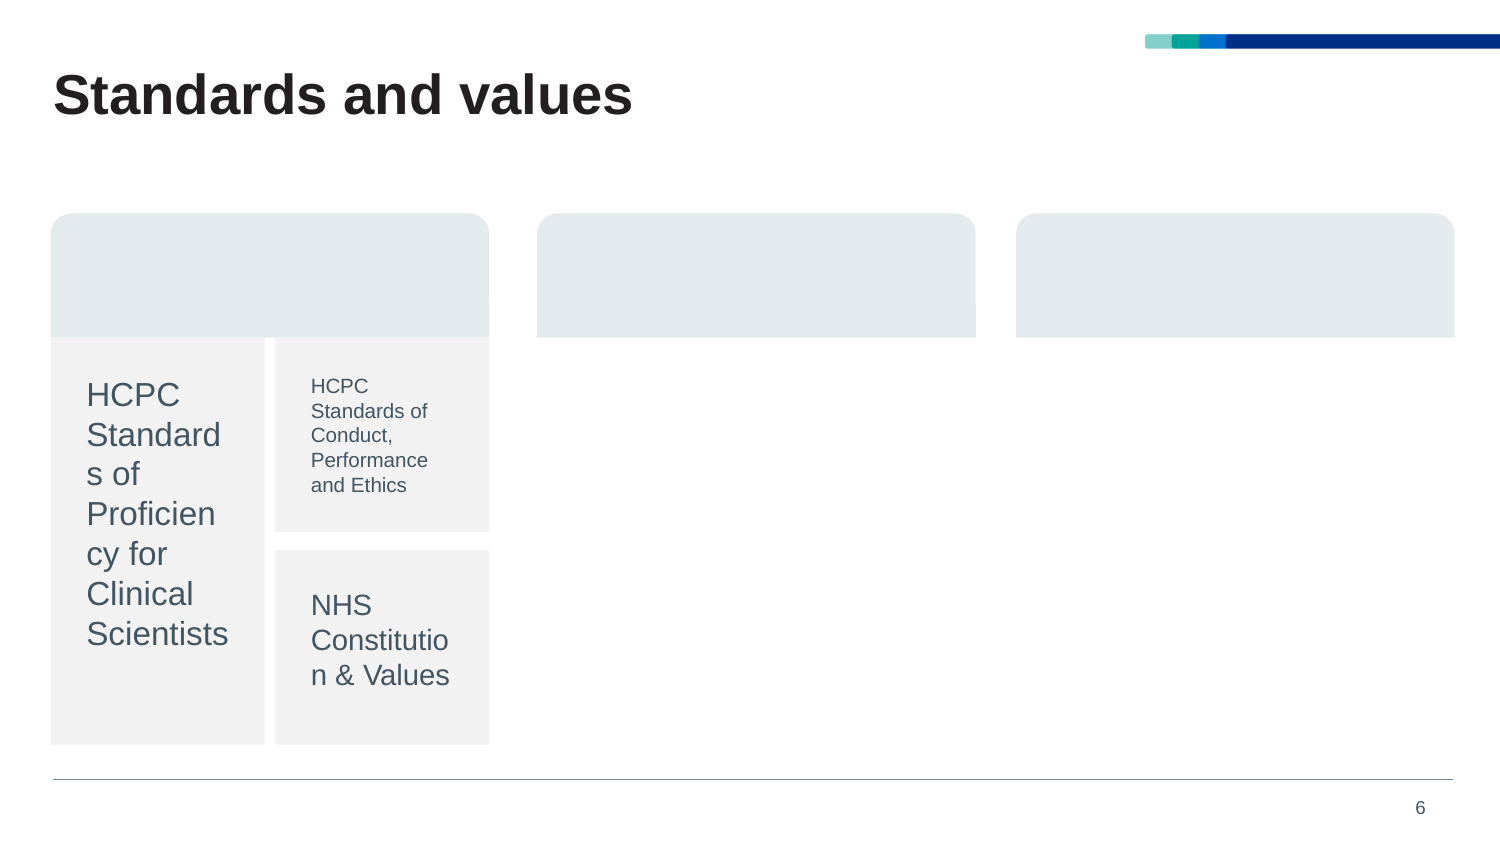

Standards and values
# HCPC Standards of Proficiency for Clinical Scientists
HCPC Standards of Conduct, Performance and Ethics
NHS Constitution & Values